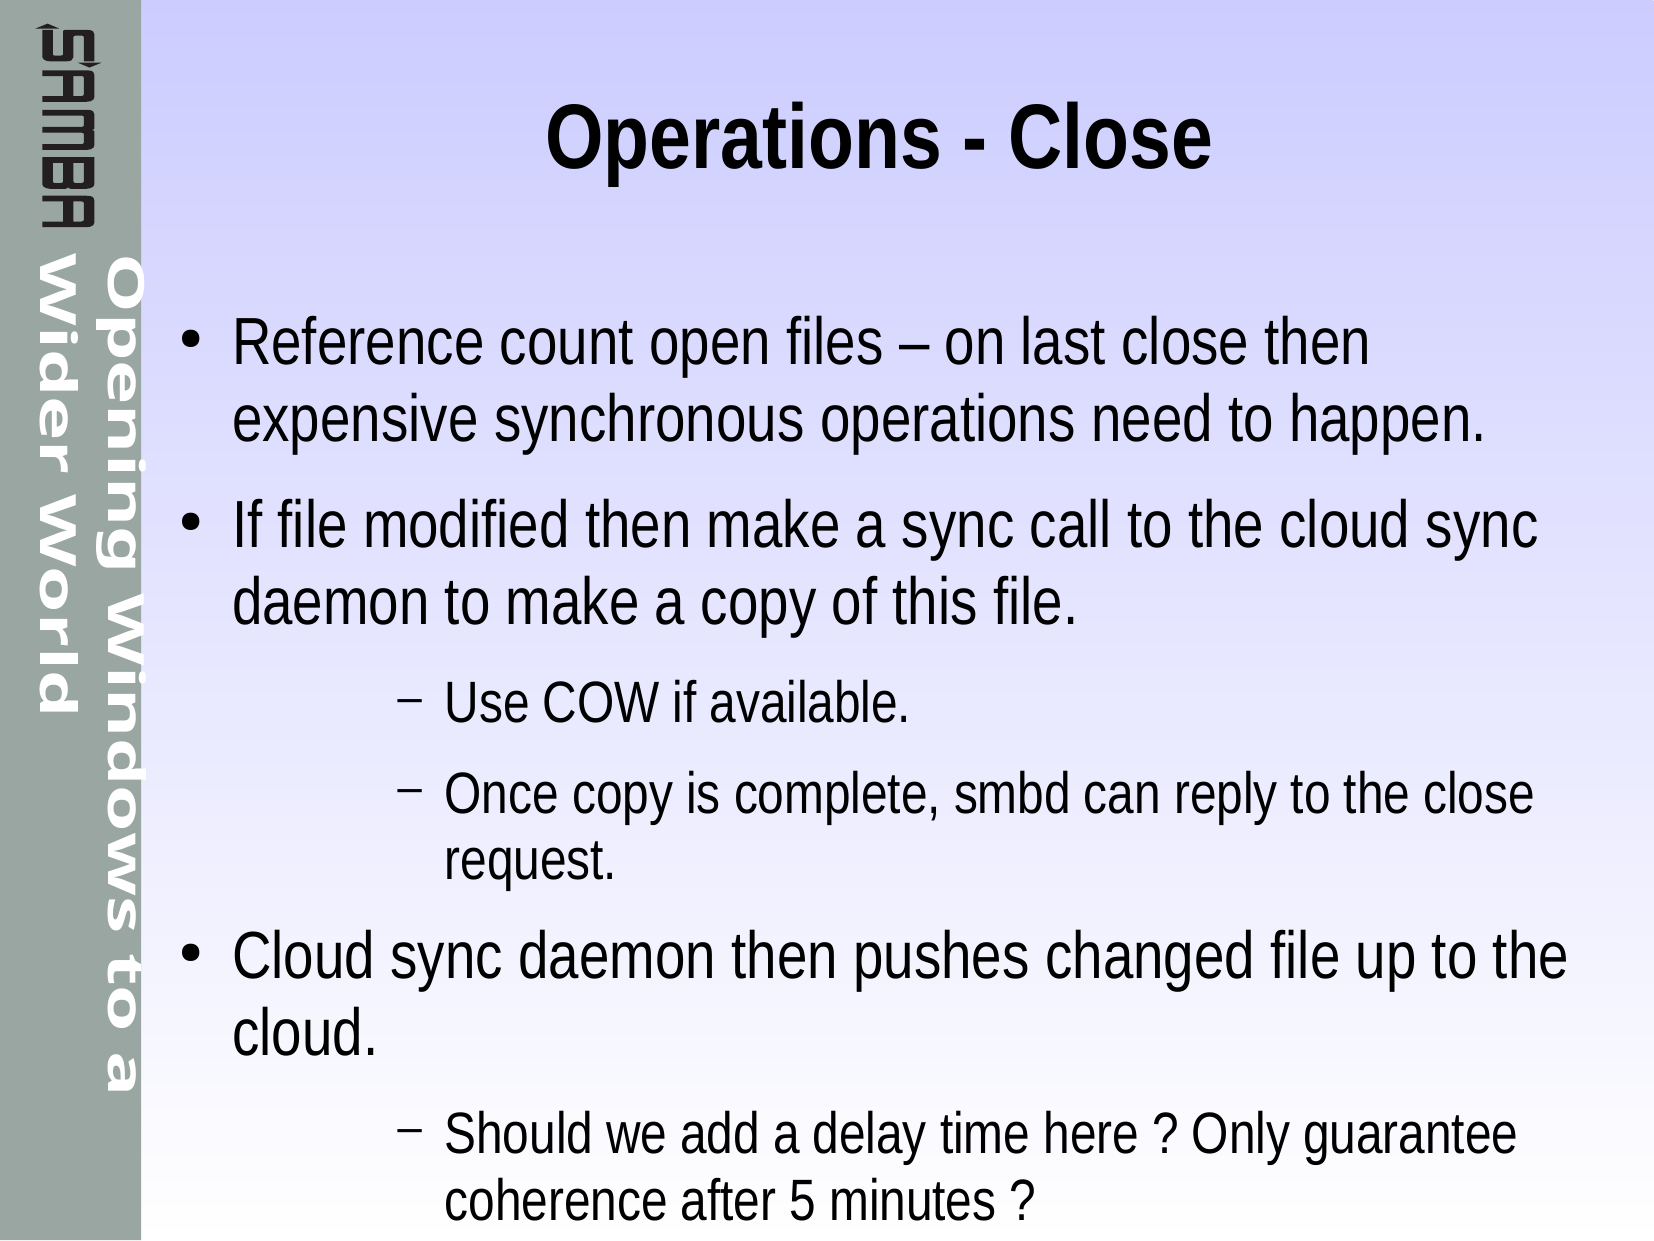

# Operations - Close
Reference count open files – on last close then expensive synchronous operations need to happen.
If file modified then make a sync call to the cloud sync daemon to make a copy of this file.
Use COW if available.
Once copy is complete, smbd can reply to the close request.
Cloud sync daemon then pushes changed file up to the cloud.
Should we add a delay time here ? Only guarantee coherence after 5 minutes ?